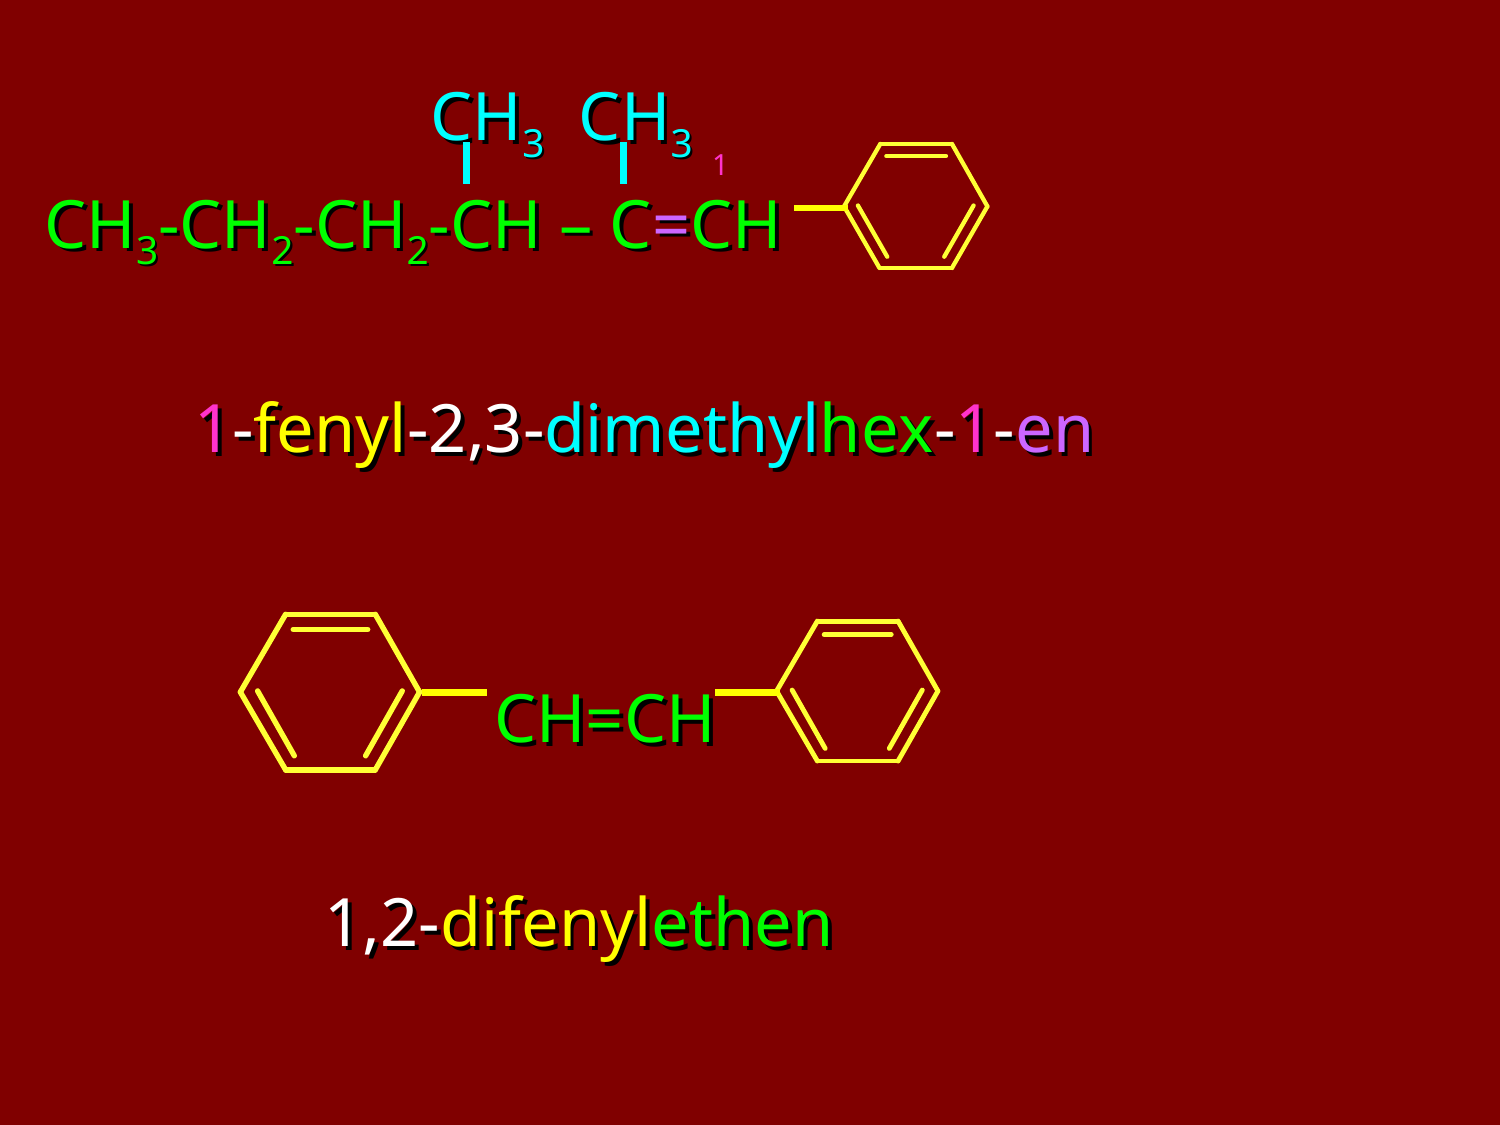

#
			 CH3 CH3
CH3-CH2-CH2-CH – C=CH
		1-fenyl-2,3-dimethylhex-1-en
				CH=CH
 1,2-difenylethen
1